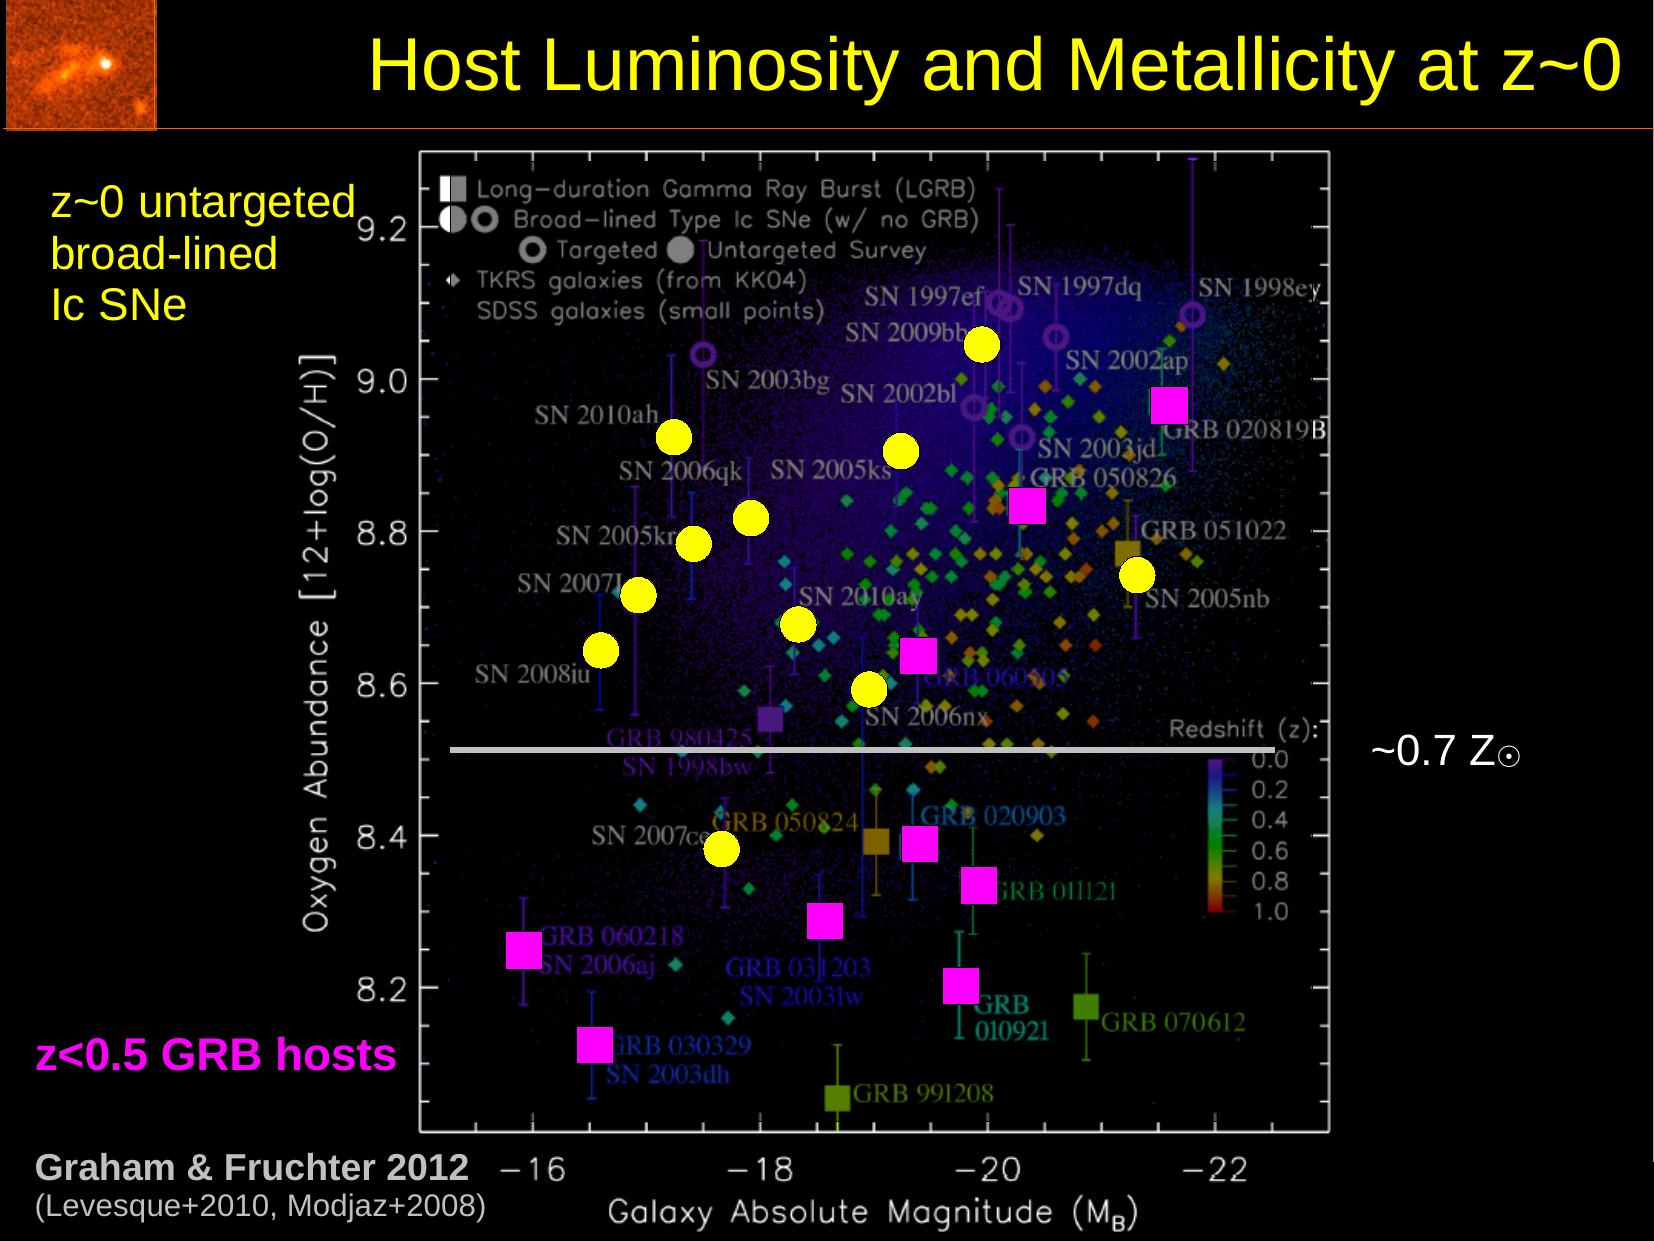

# Host Luminosity and Metallicity at z~0
z~0 untargeted
broad-lined
Ic SNe
~0.7 Z☉
z<0.5 GRB hosts
Graham & Fruchter 2012
(Levesque+2010, Modjaz+2008)
2014-02-06
20